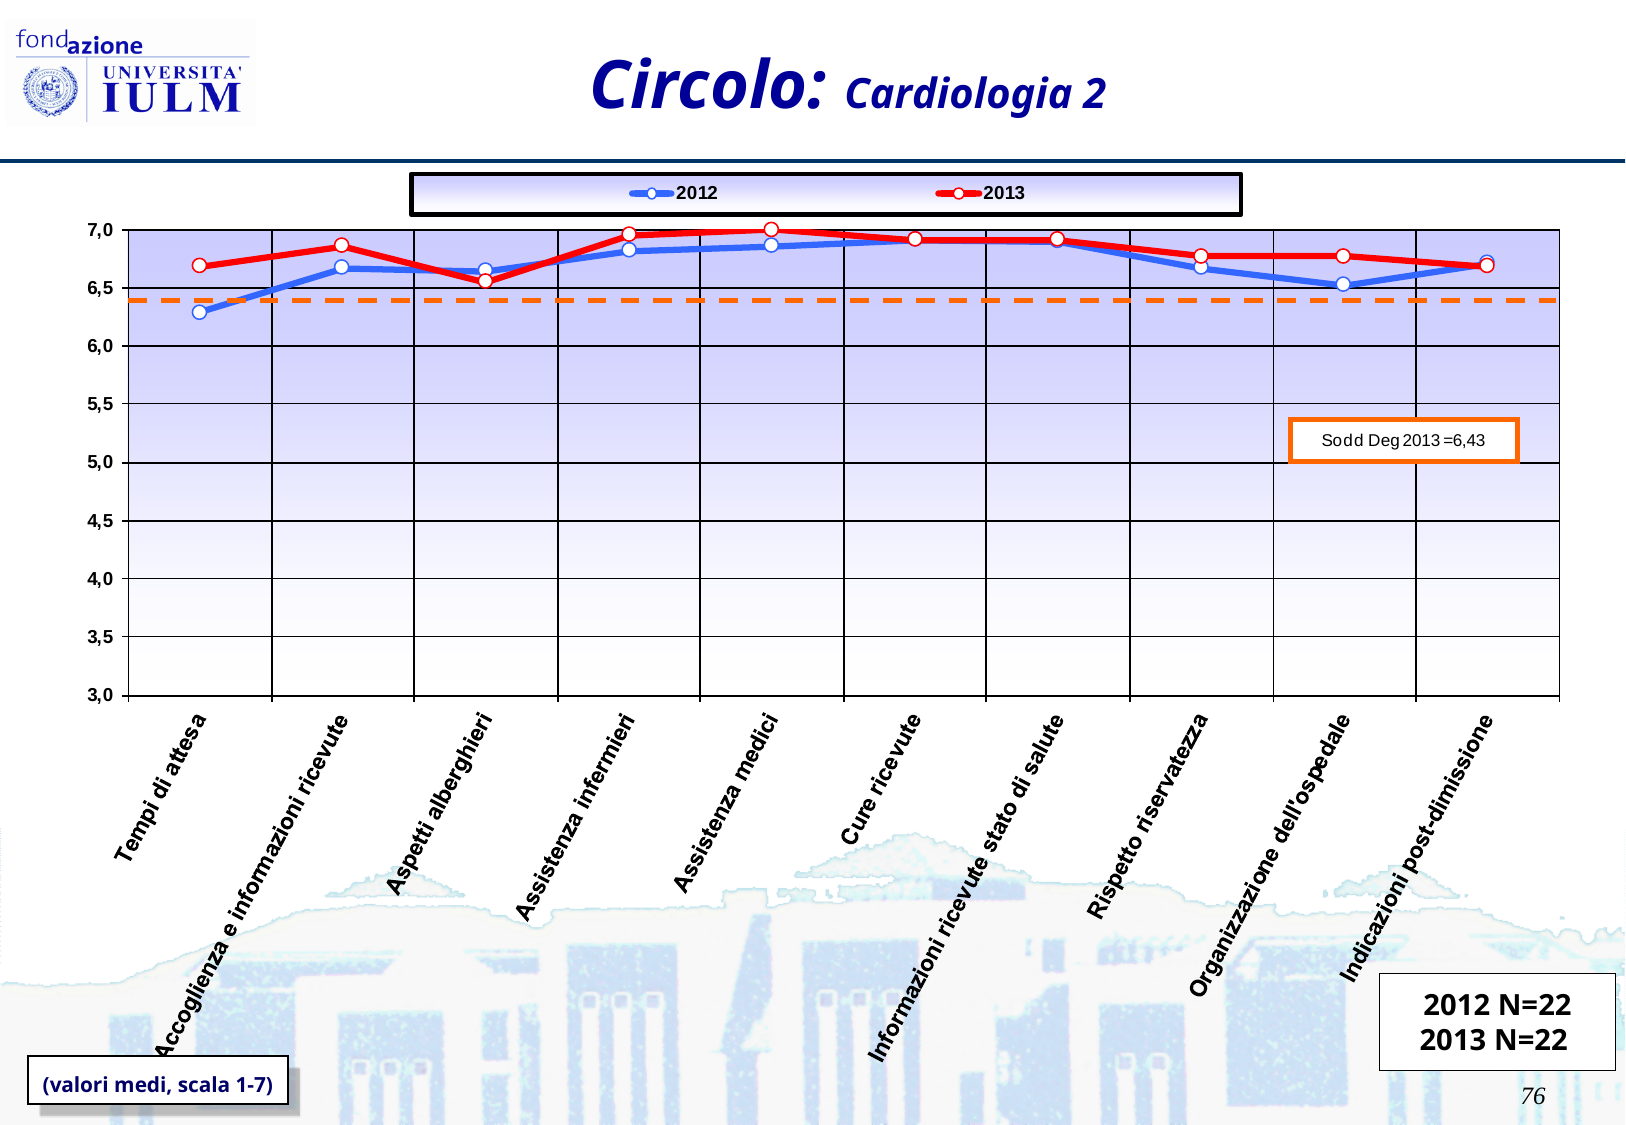

Circolo: Cardiologia 2
2012 N=22
2013 N=22
(valori medi, scala 1-7)